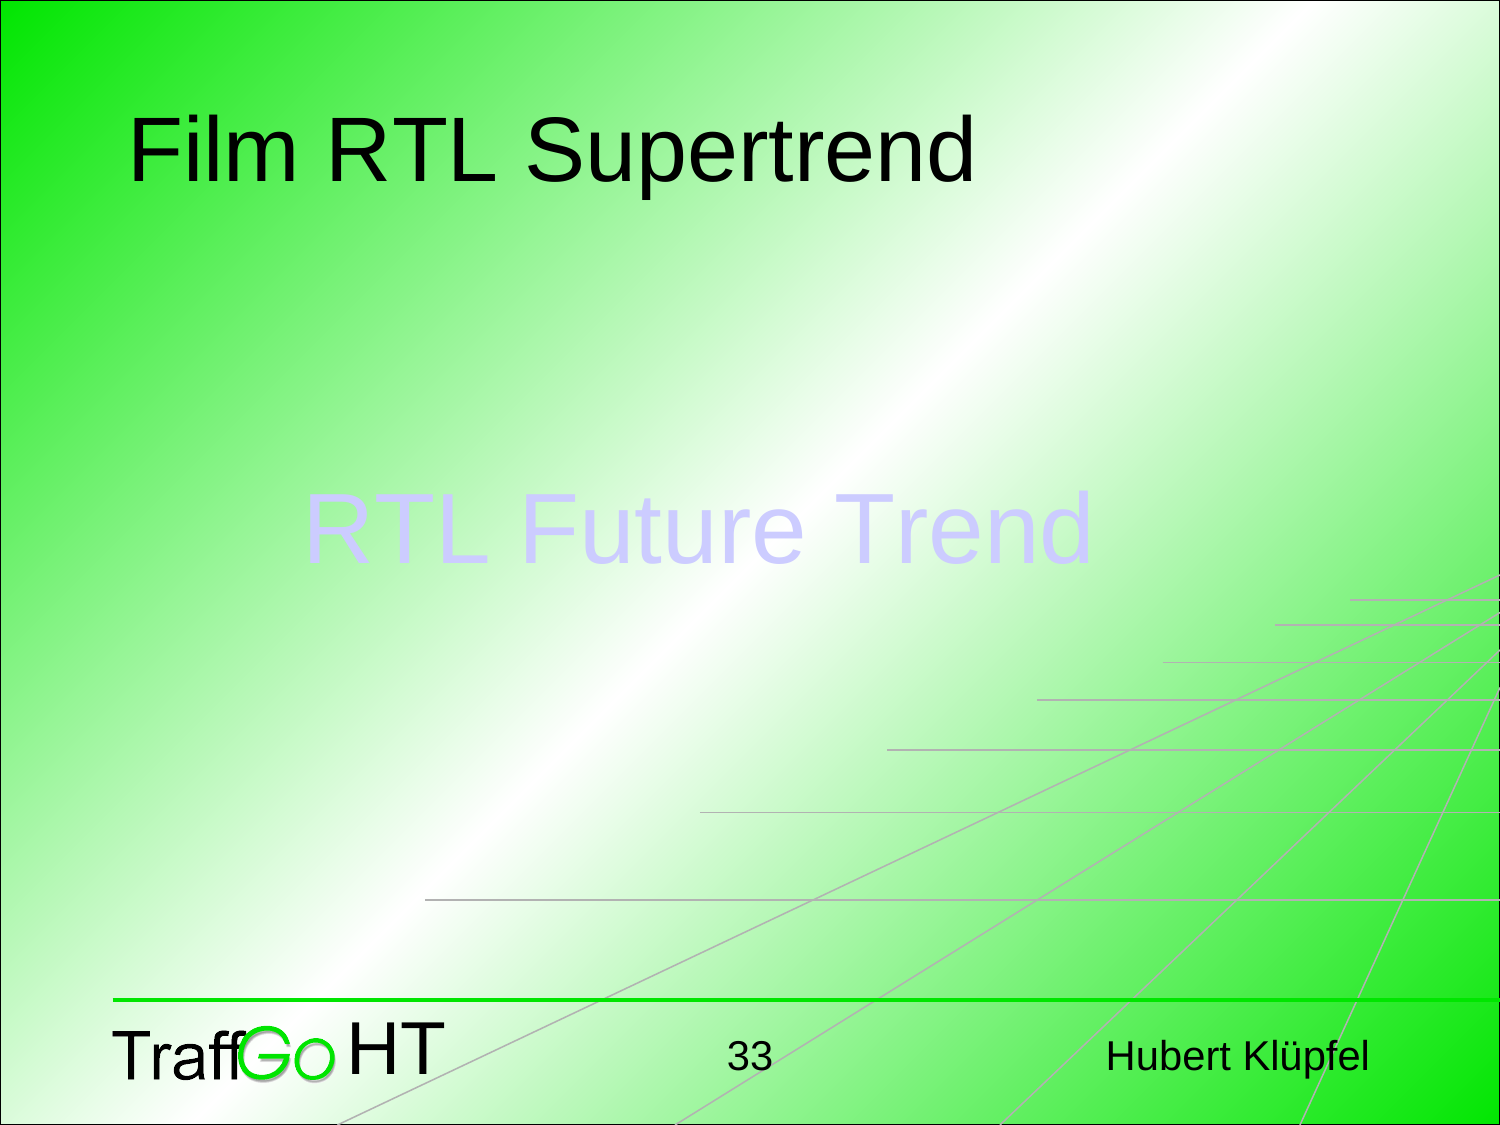

# Film RTL Supertrend
RTL Future Trend